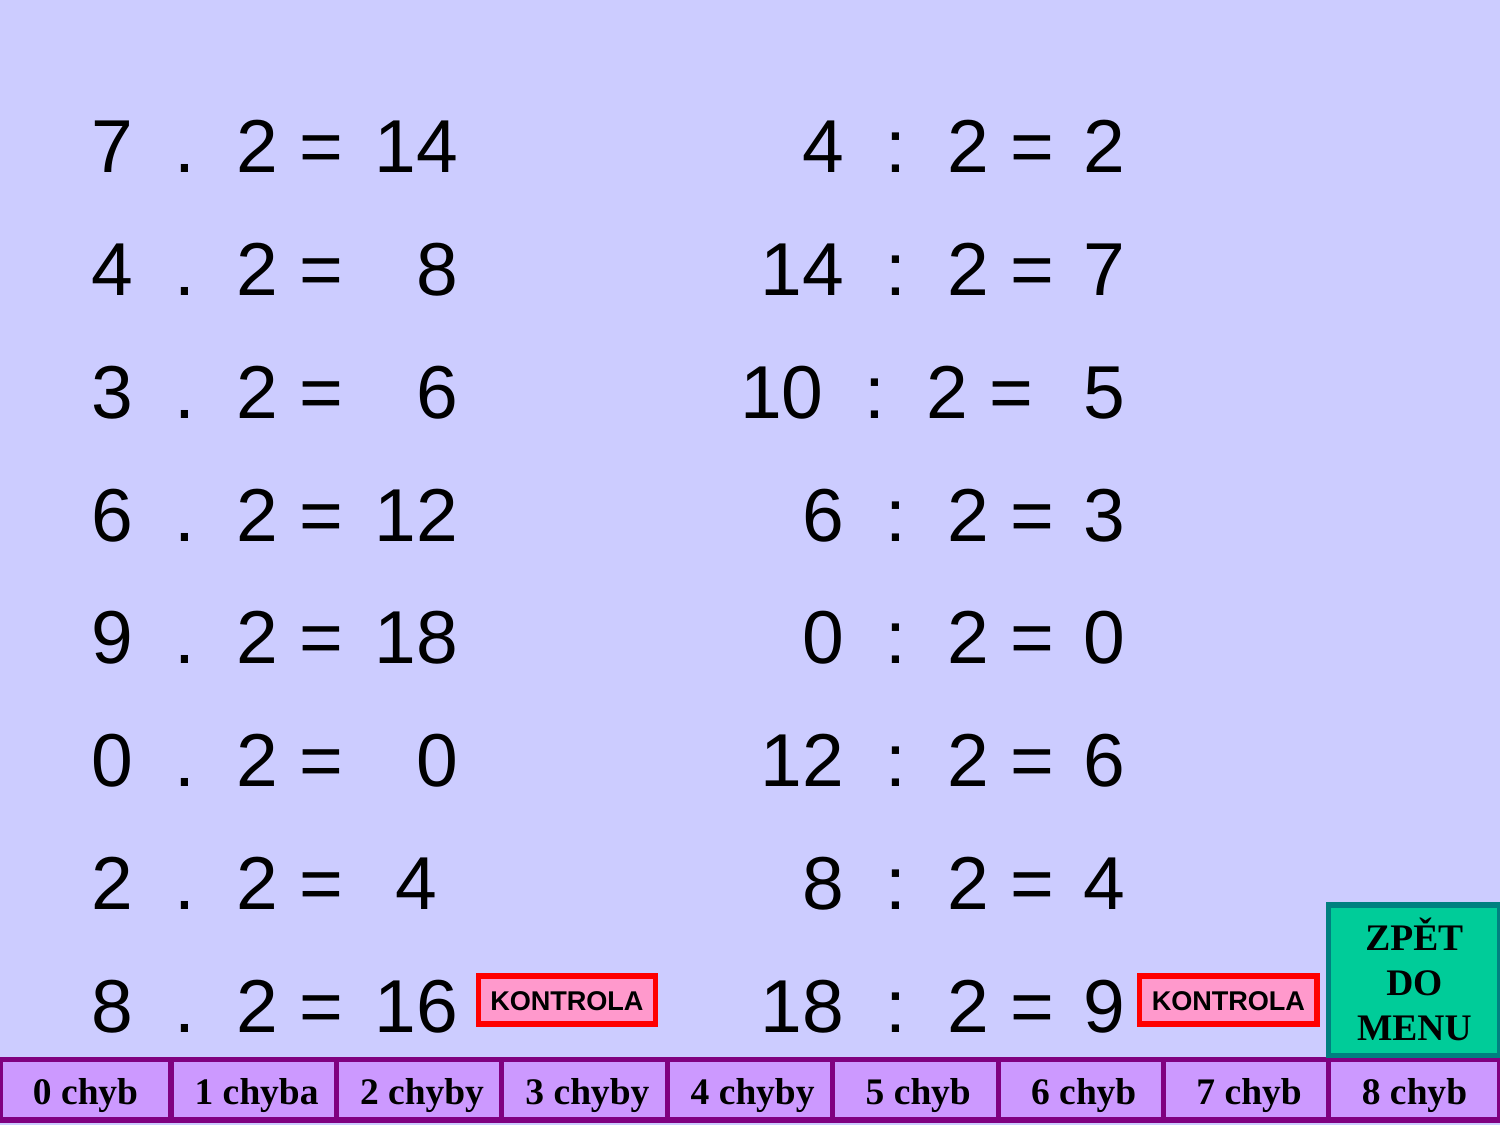

7 . 2 =
4 . 2 =
3 . 2 =
6 . 2 =
9 . 2 =
0 . 2 =
2 . 2 =
8 . 2 =
14
 8
 6
12
18
 0
 4
16
4 : 2 =
14 : 2 =
10 : 2 =
6 : 2 =
0 : 2 =
12 : 2 =
8 : 2 =
18 : 2 =
2
7
5
3
0
6
4
9
ZPĚT DO MENU
KONTROLA
KONTROLA
0 chyb
1 chyba
2 chyby
3 chyby
4 chyby
5 chyb
6 chyb
7 chyb
8 chyb